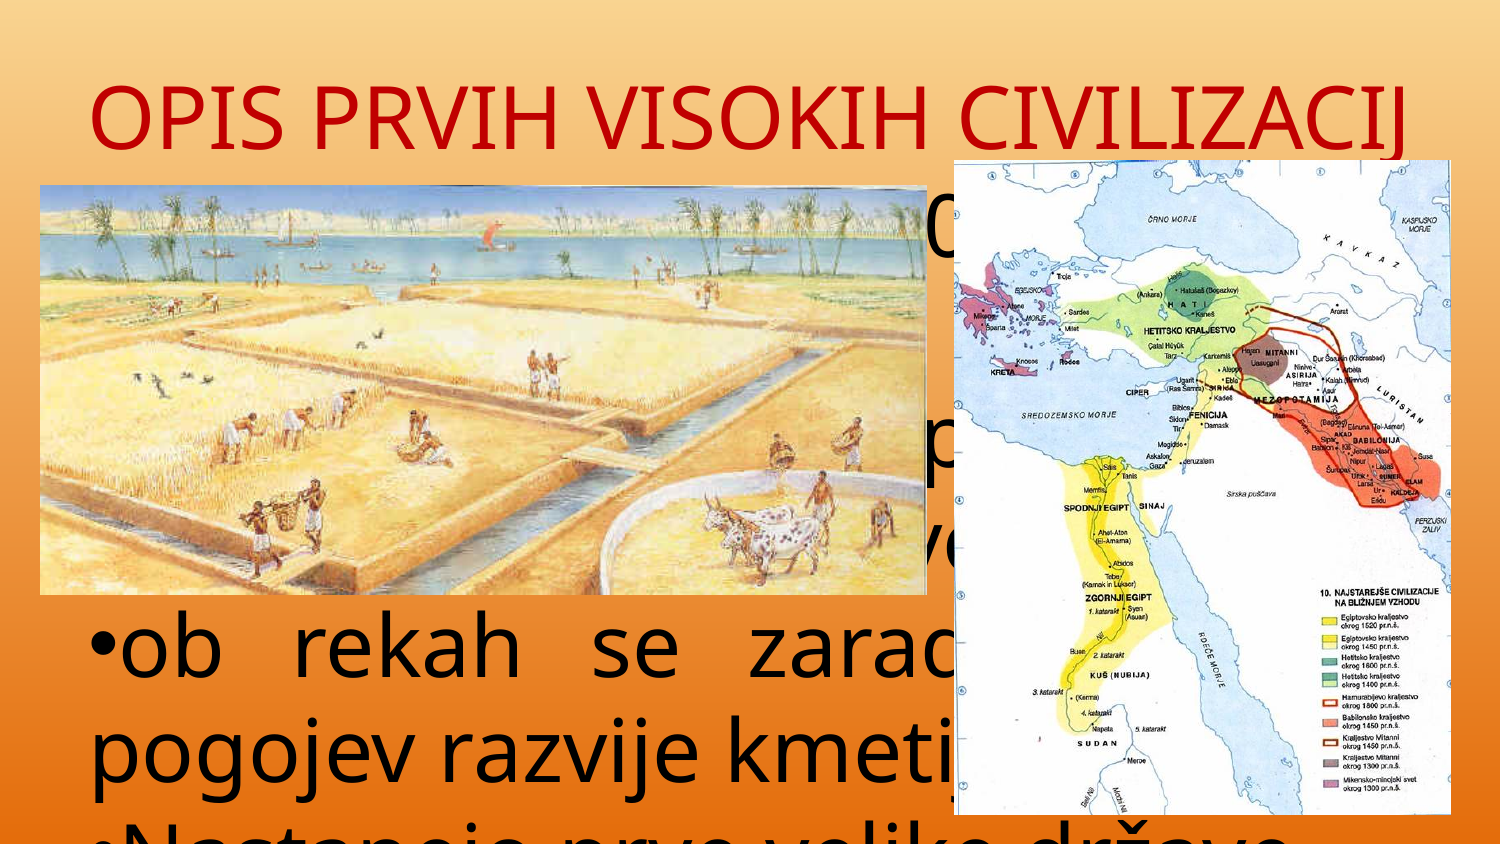

# OPIS PRVIH VISOKIH CIVILIZACIJ
Nastanek okoli 3500 pr. Kr., ob velikih rekah
Pred tem se ljudje preživljajo z lovom in nabiralništvom
ob rekah se zaradi ugodnih pogojev razvije kmetijstvo
Nastanejo prve velike države